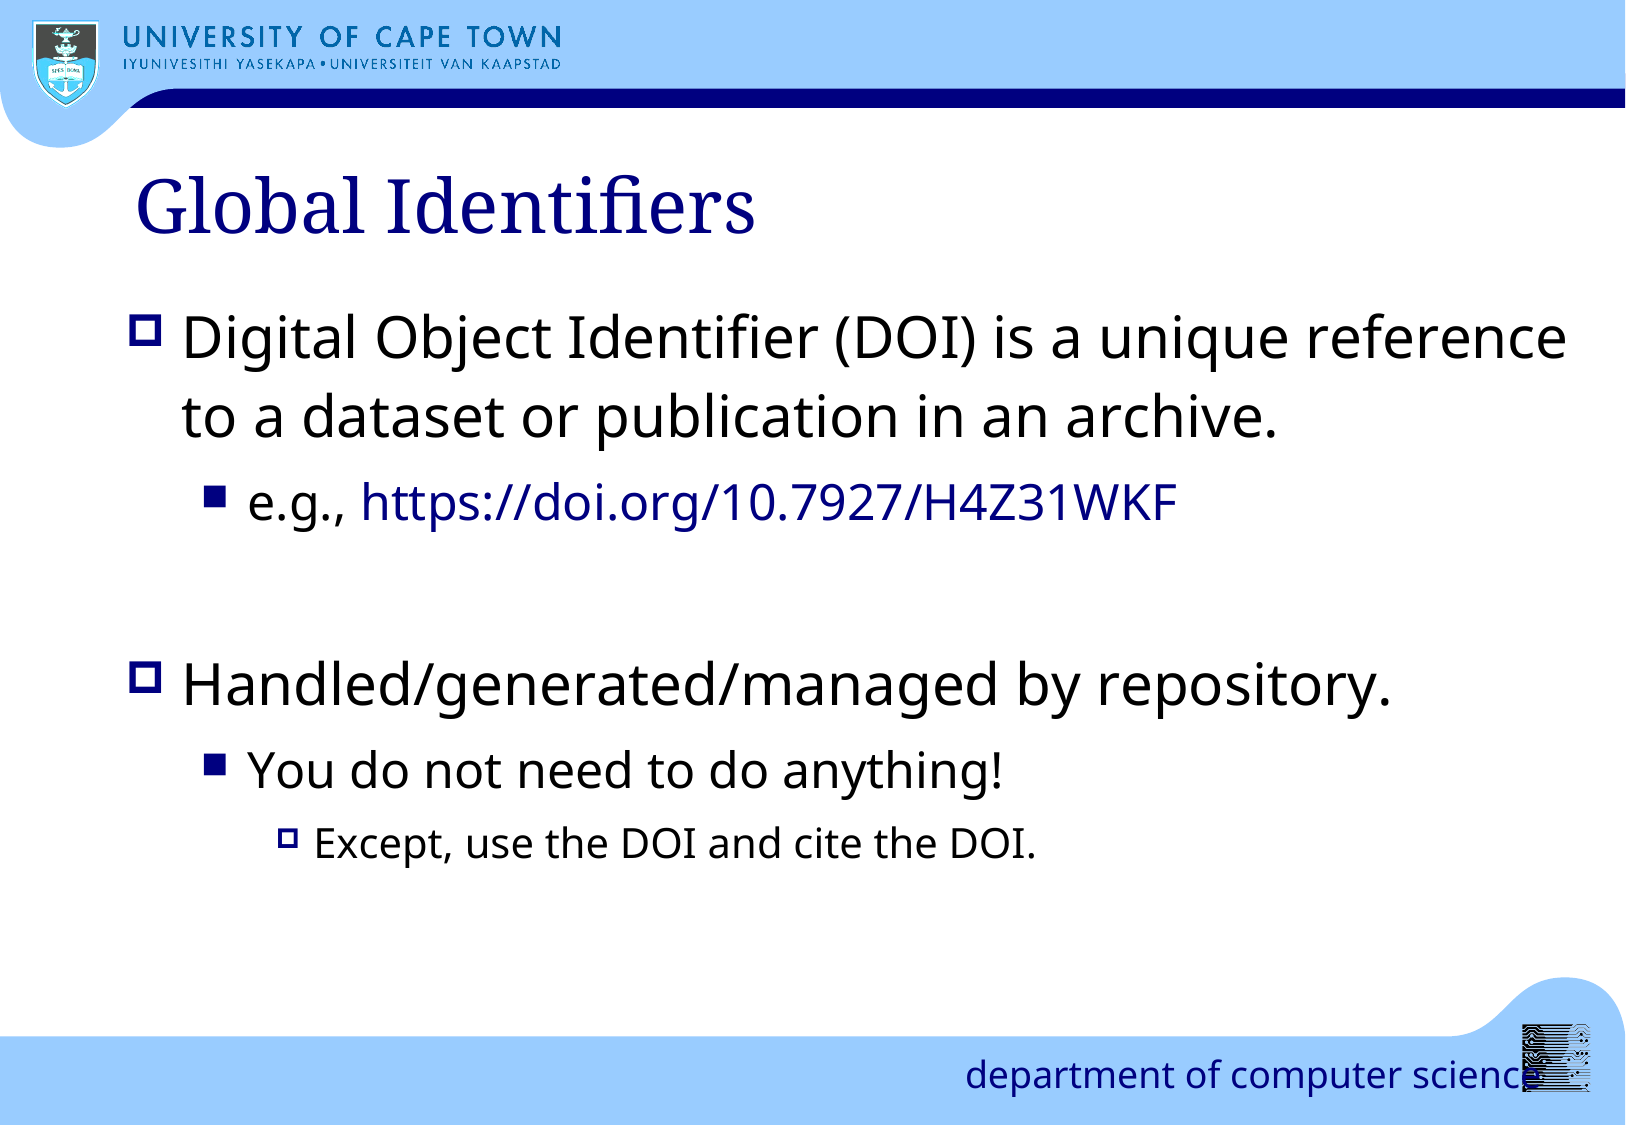

# Global Identifiers
Digital Object Identifier (DOI) is a unique reference to a dataset or publication in an archive.
e.g., https://doi.org/10.7927/H4Z31WKF
Handled/generated/managed by repository.
You do not need to do anything!
Except, use the DOI and cite the DOI.